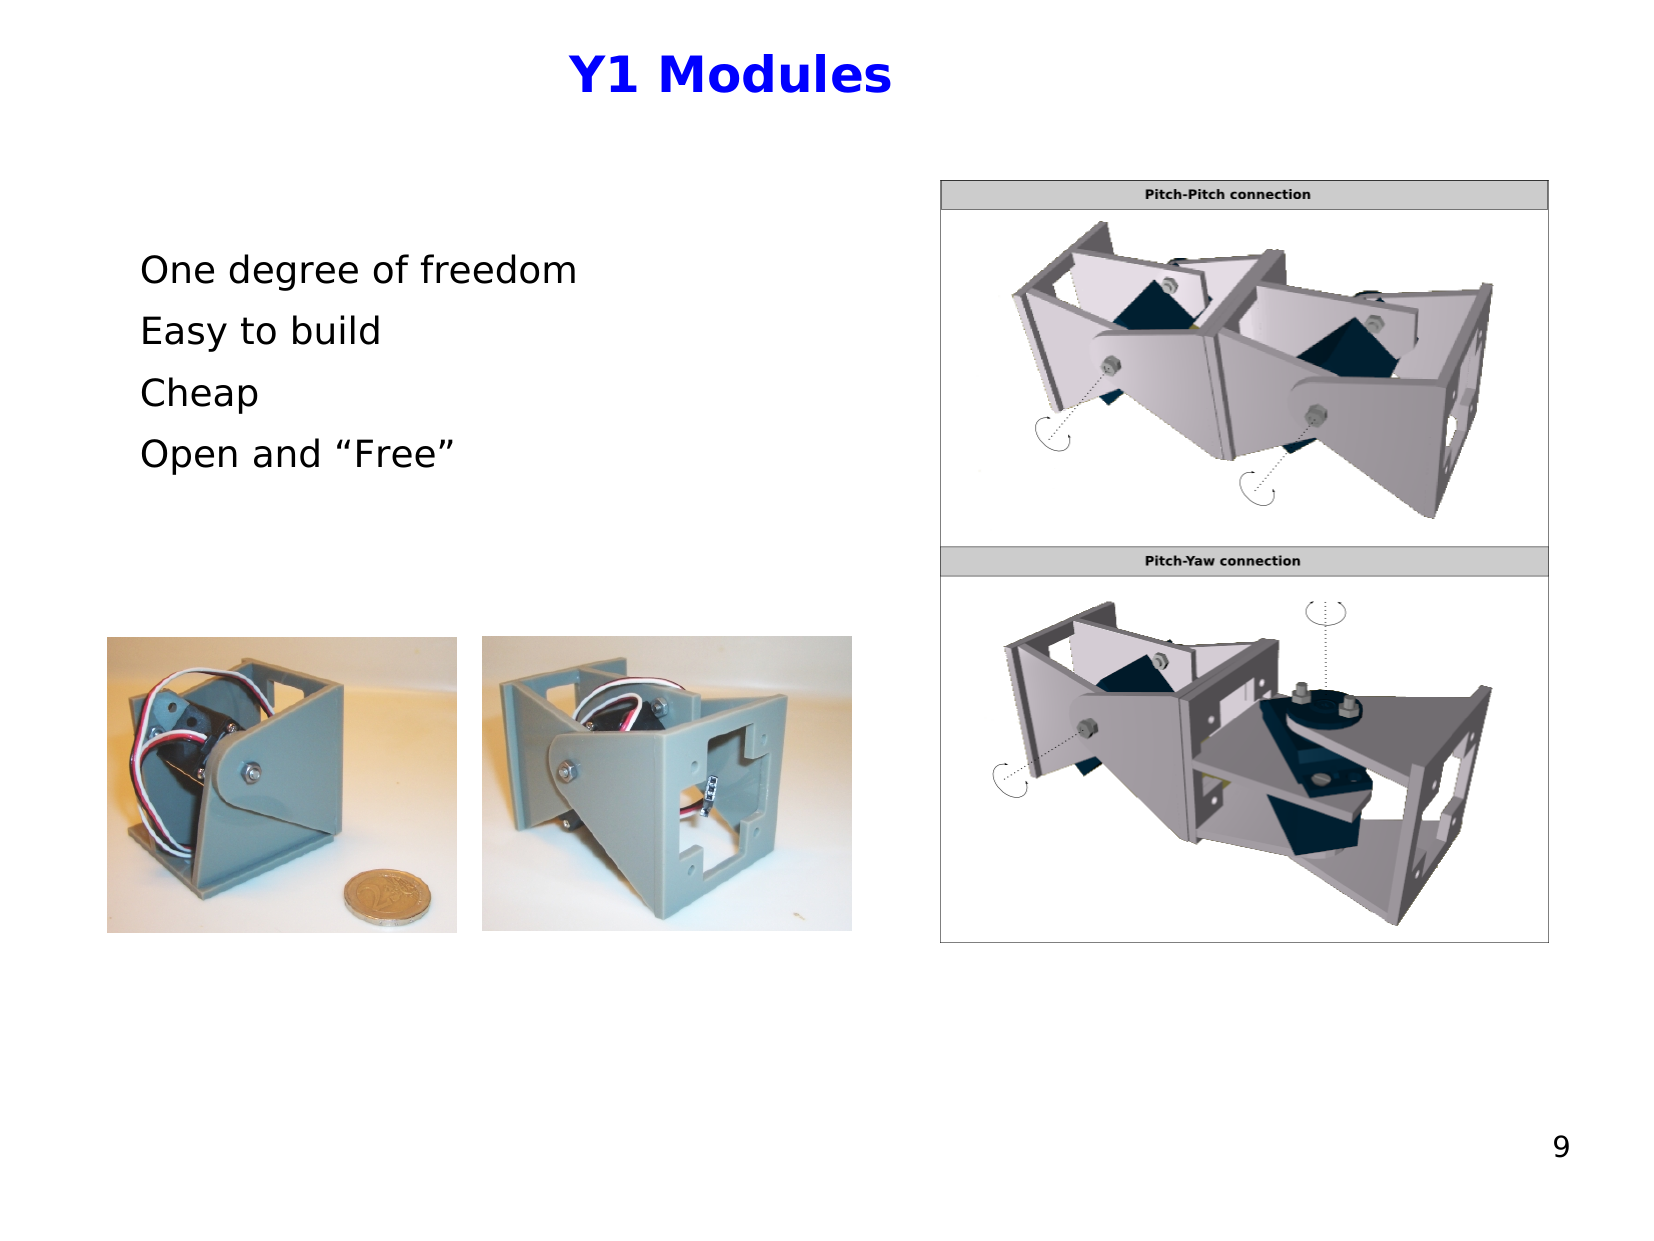

Y1 Modules
 One degree of freedom
 Easy to build
 Cheap
 Open and “Free”
9